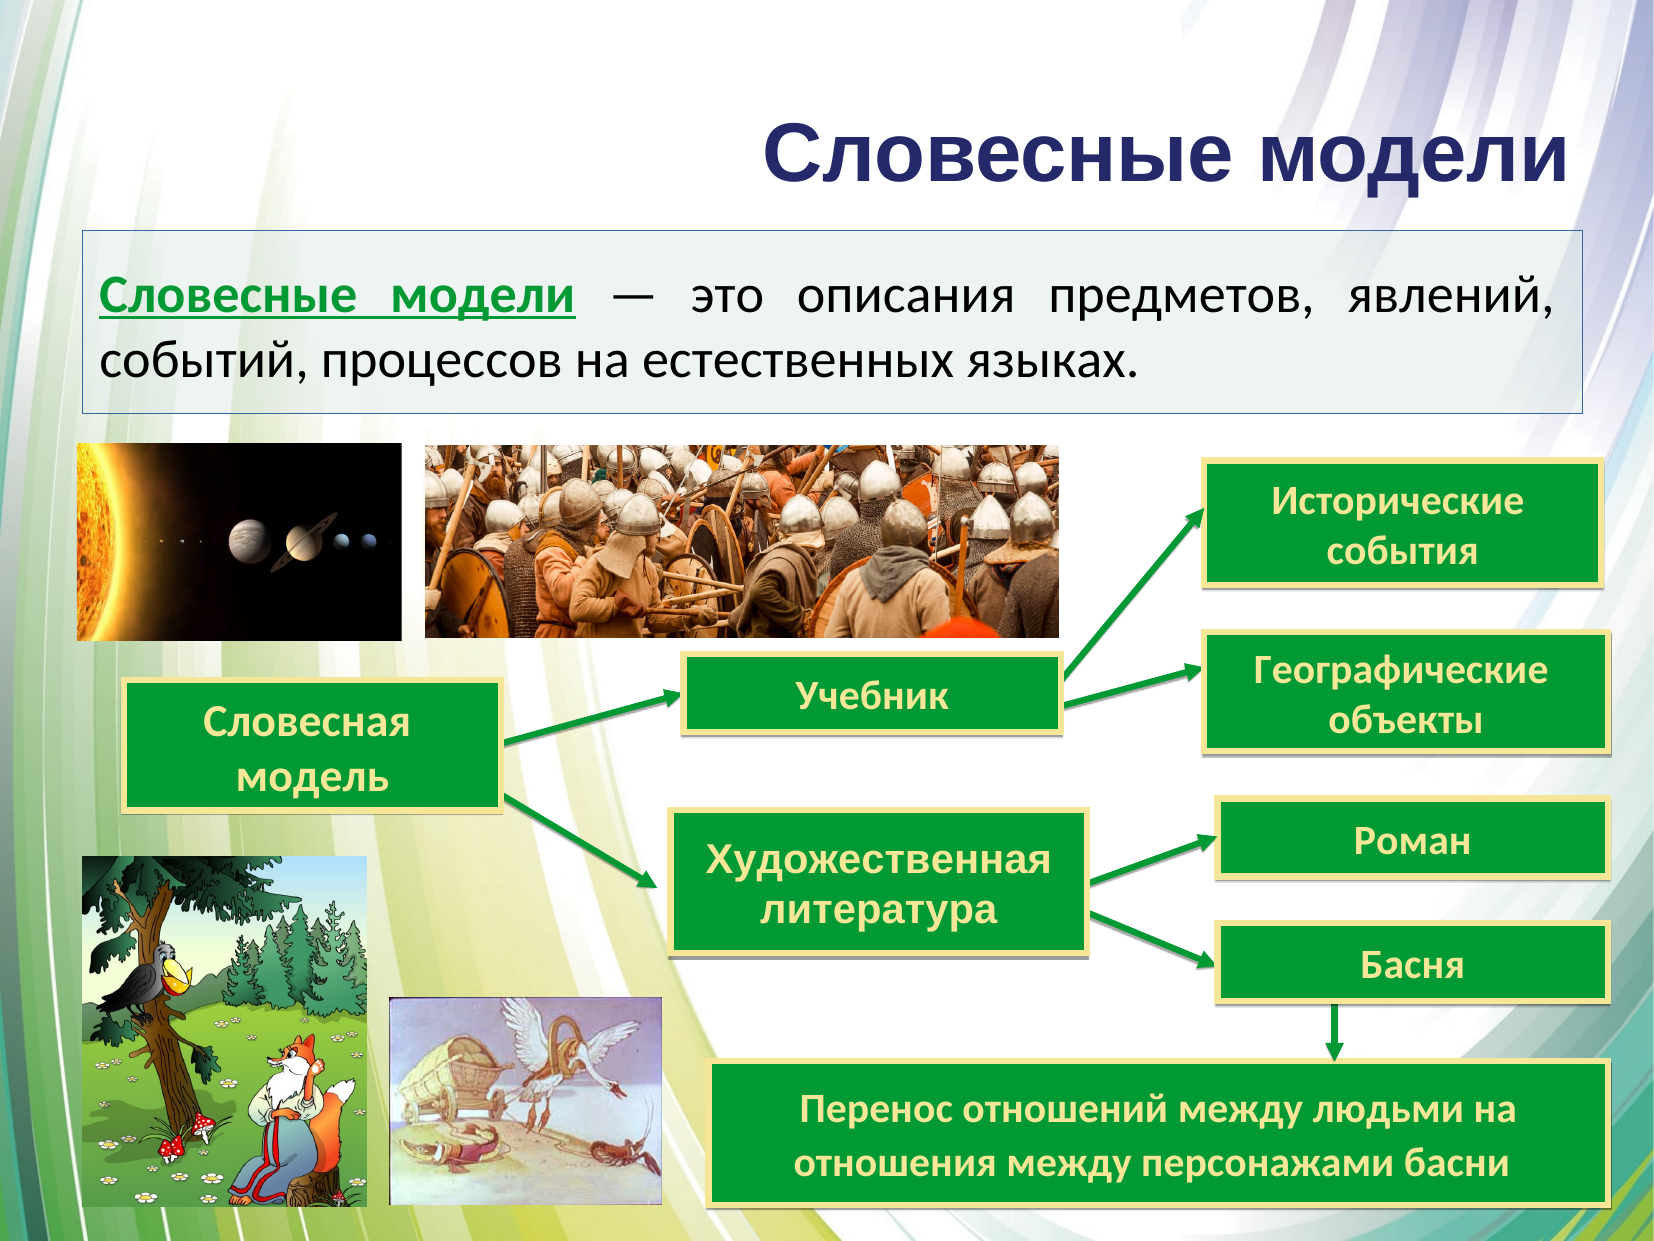

# Словесные модели
Словесные модели — это описания предметов, явлений, событий, процессов на естественных языках.
Исторические
события
Географические
объекты
Учебник
Словесная
модель
Роман
Художественная
литература
Басня
Перенос отношений между людьми на отношения между персонажами басни